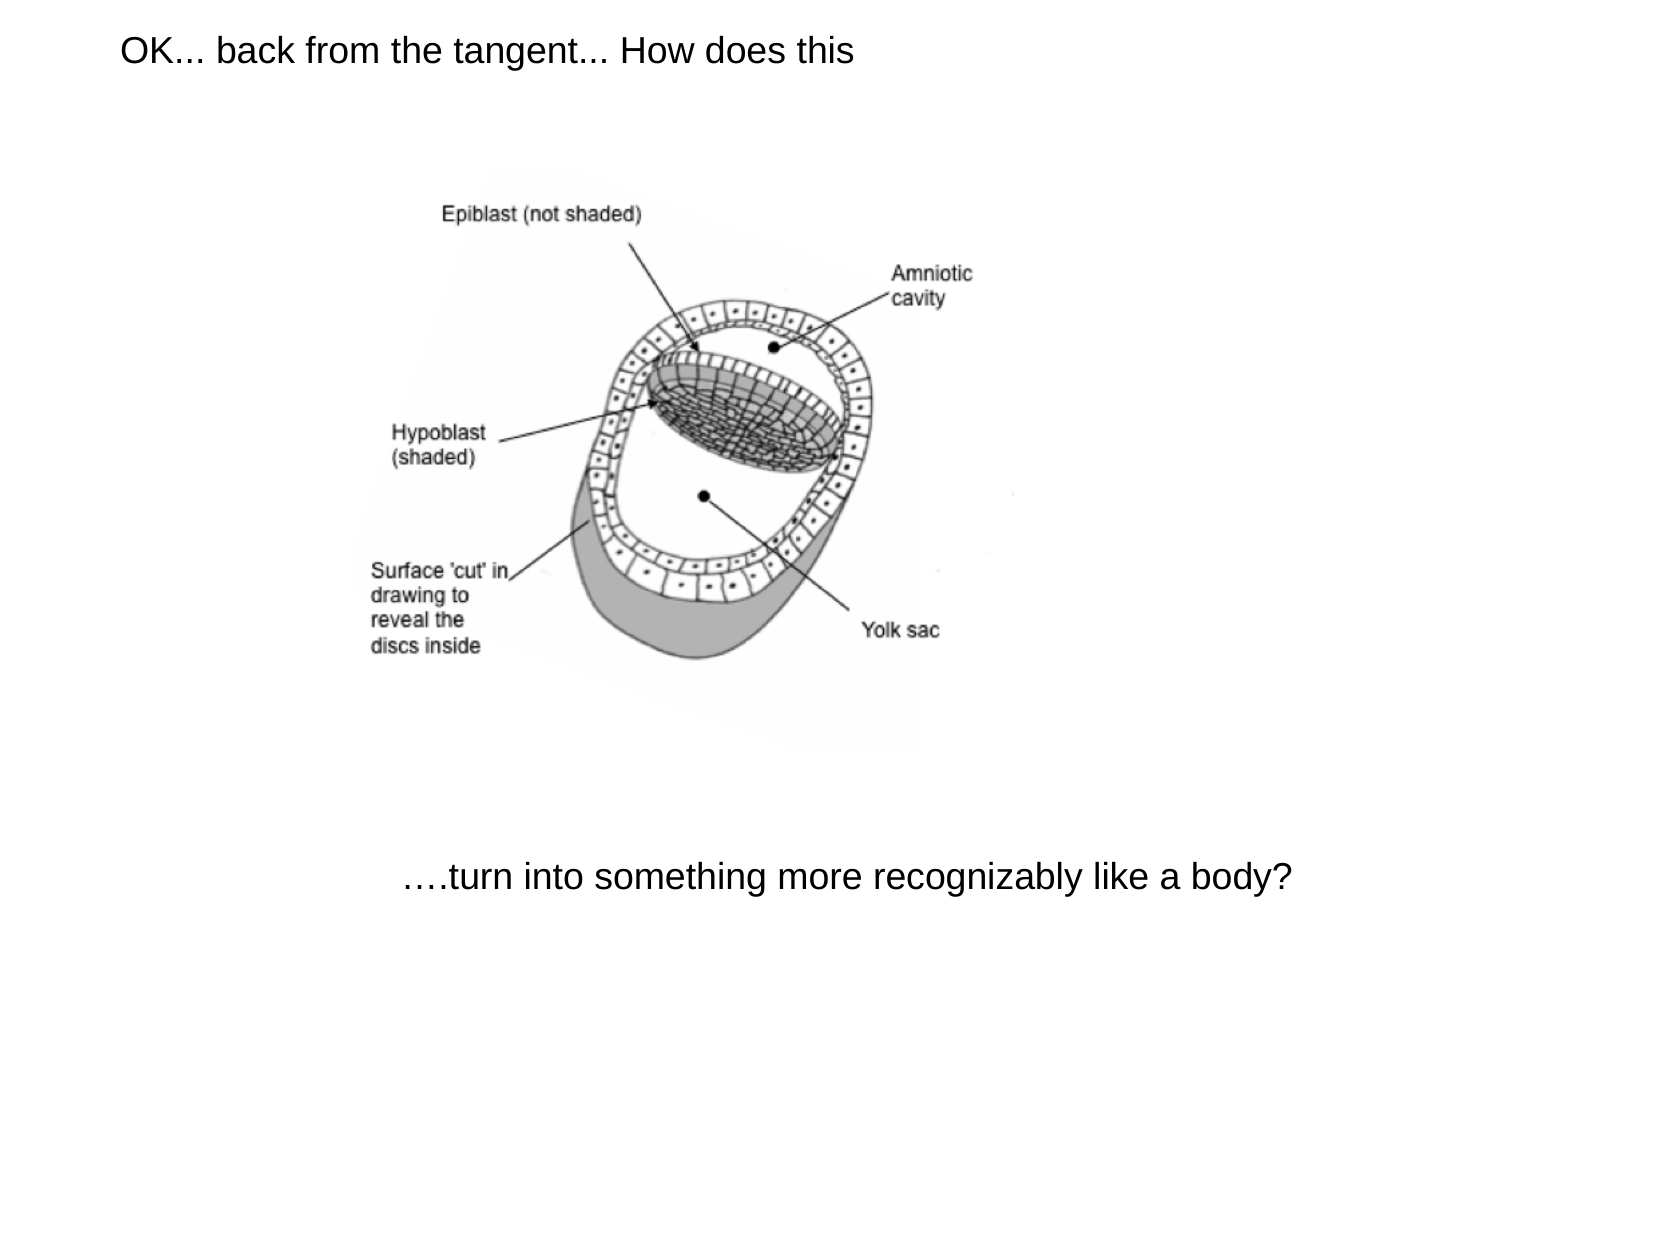

OK... back from the tangent... How does this
….turn into something more recognizably like a body?